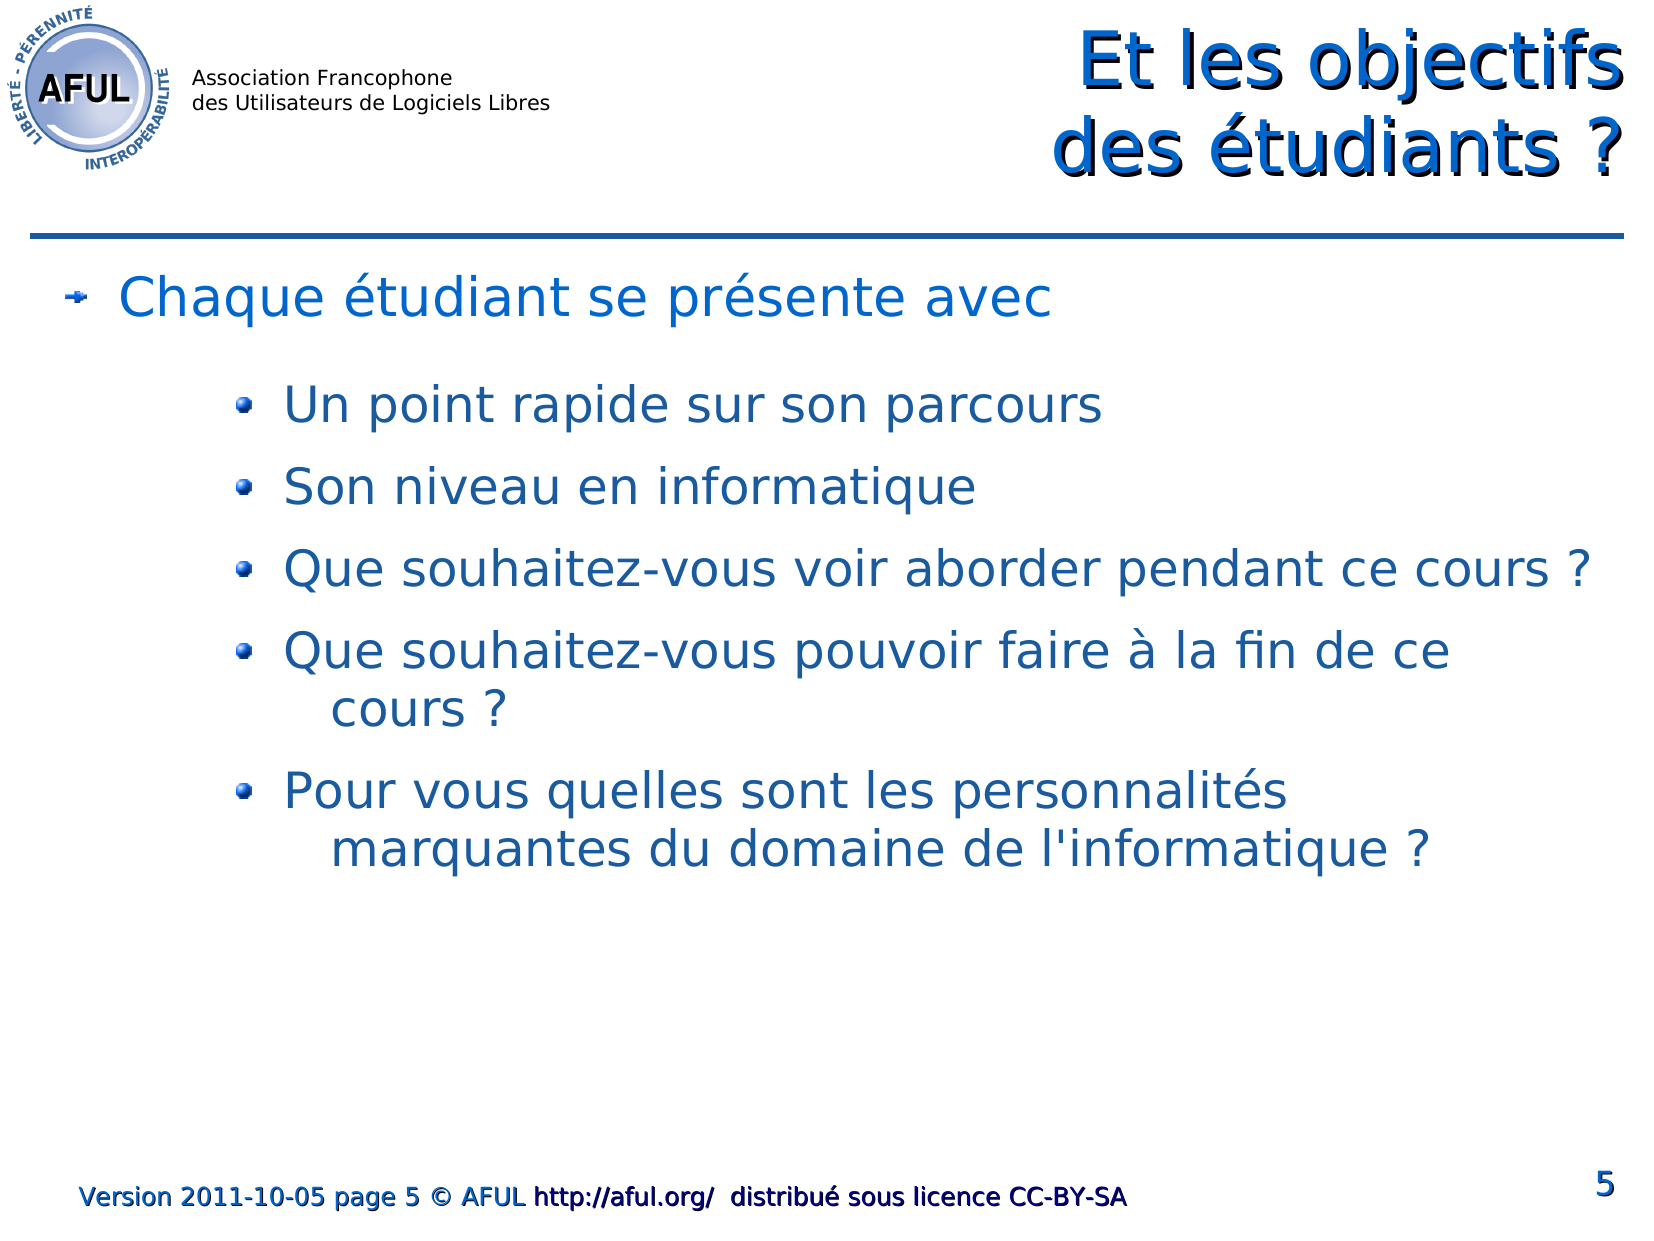

# Et les objectifs des étudiants ?
Chaque étudiant se présente avec
Un point rapide sur son parcours
Son niveau en informatique
Que souhaitez-vous voir aborder pendant ce cours ?
Que souhaitez-vous pouvoir faire à la fin de ce cours ?
Pour vous quelles sont les personnalités marquantes du domaine de l'informatique ?